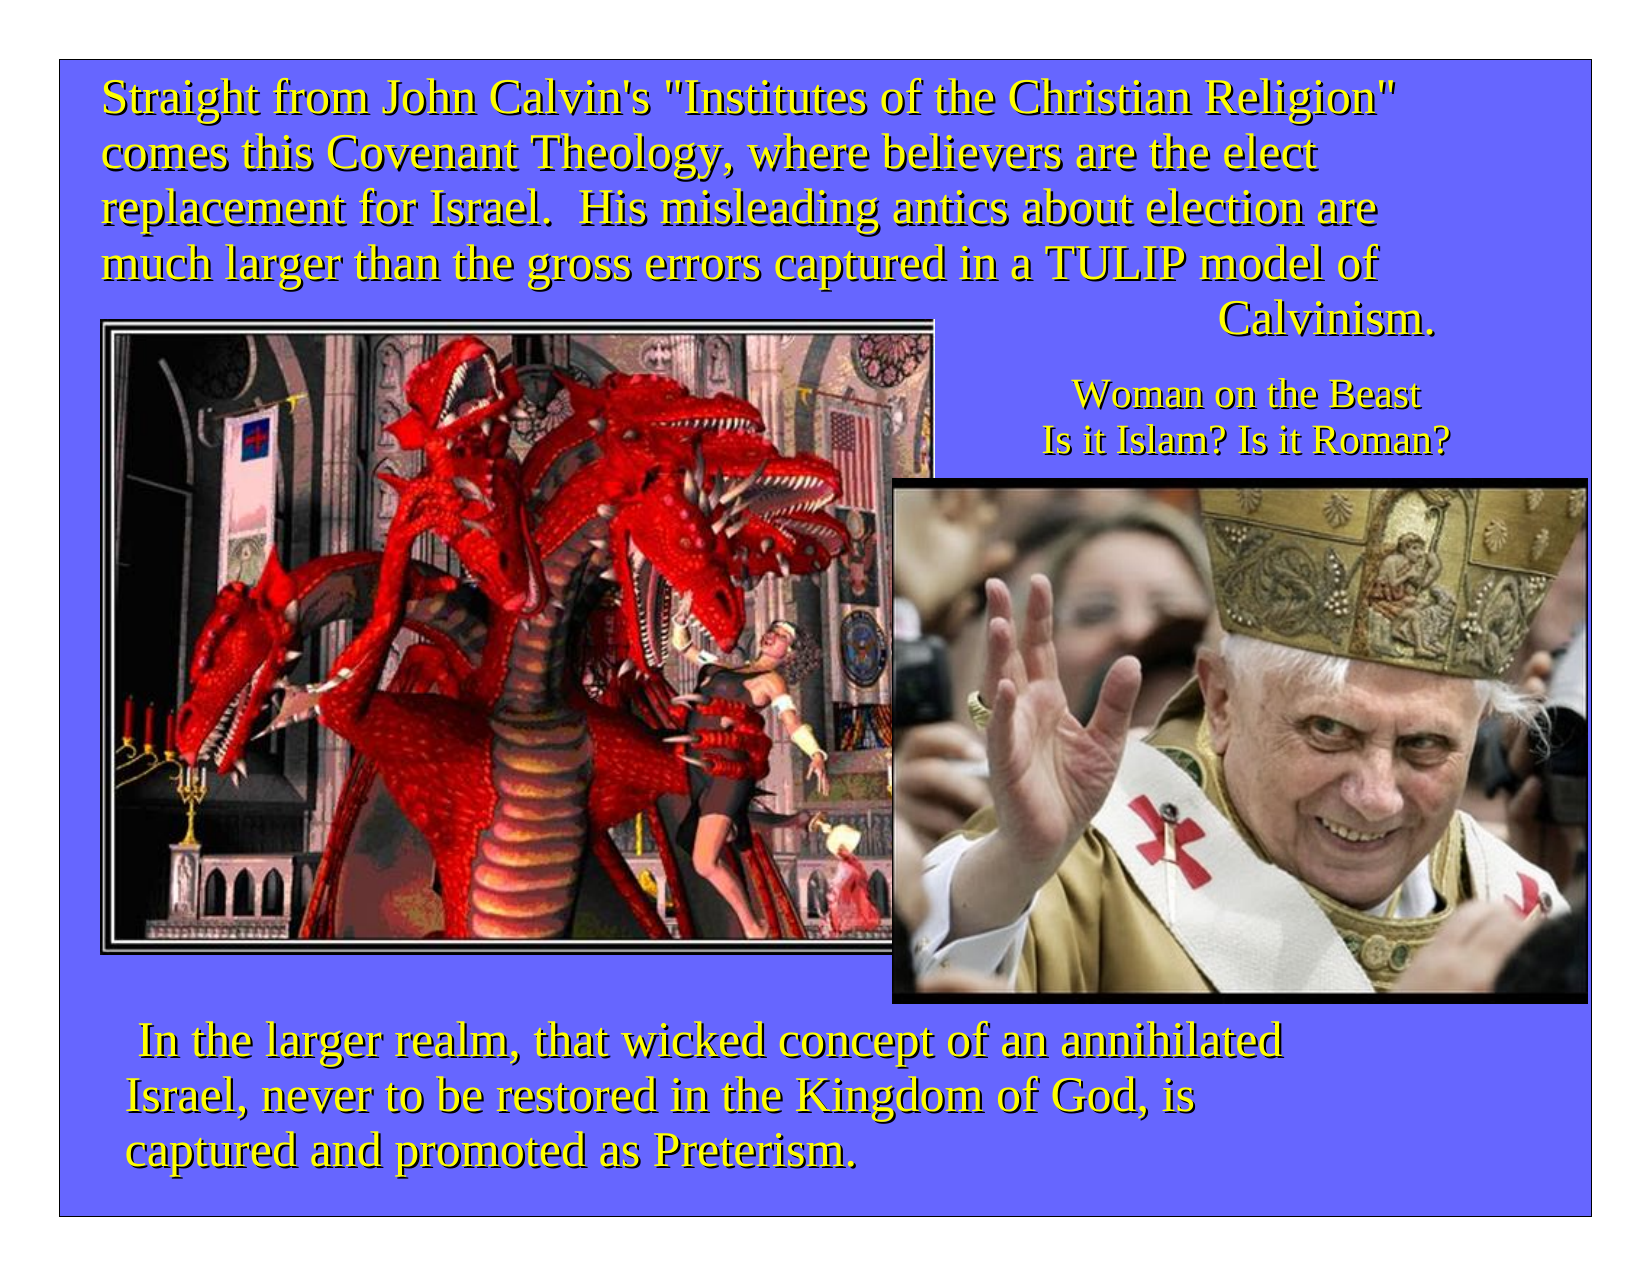

Straight from John Calvin's "Institutes of the Christian Religion" comes this Covenant Theology, where believers are the elect replacement for Israel. His misleading antics about election are much larger than the gross errors captured in a TULIP model of
 Calvinism.
Woman on the Beast
Is it Islam? Is it Roman?
 In the larger realm, that wicked concept of an annihilated Israel, never to be restored in the Kingdom of God, is captured and promoted as Preterism.